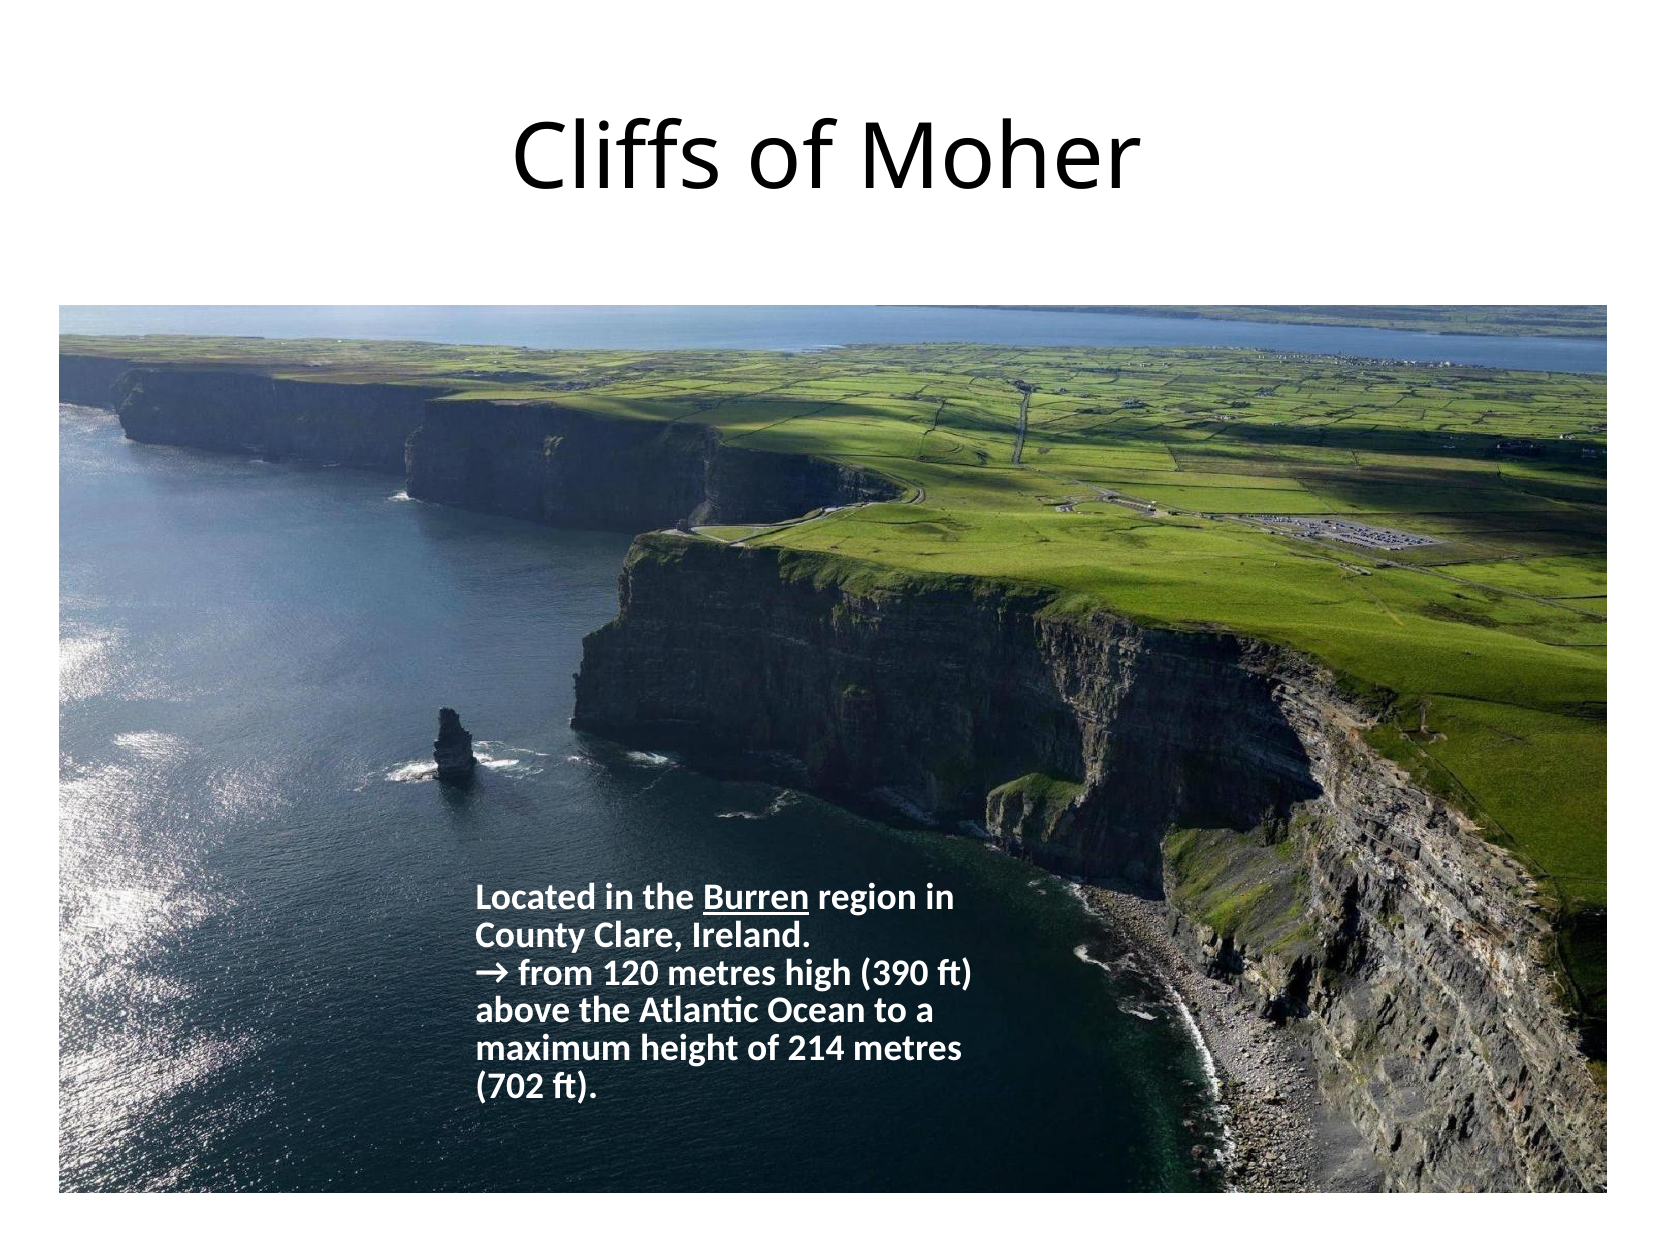

# Cliffs of Moher
Located in the Burren region in County Clare, Ireland.
→ from 120 metres high (390 ft) above the Atlantic Ocean to a maximum height of 214 metres (702 ft).